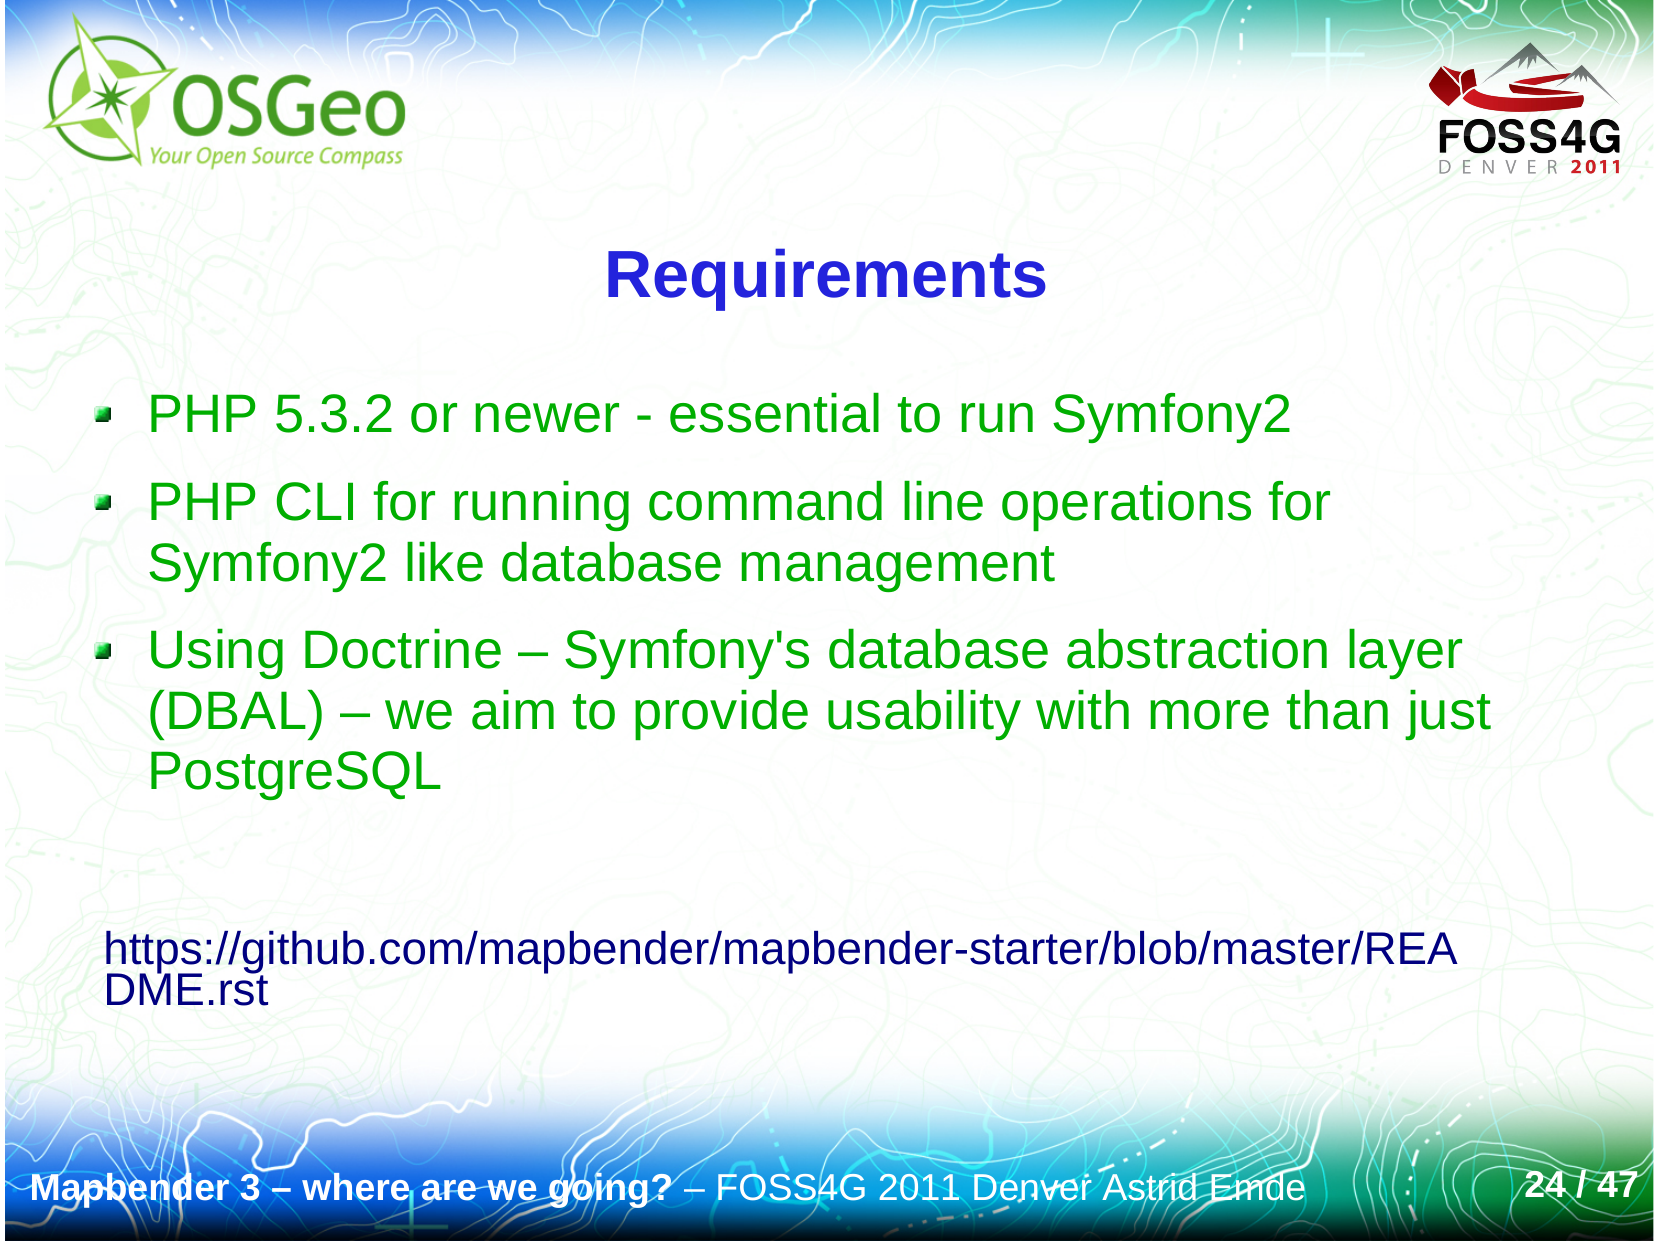

Requirements
# PHP 5.3.2 or newer - essential to run Symfony2
PHP CLI for running command line operations for Symfony2 like database management
Using Doctrine – Symfony's database abstraction layer (DBAL) – we aim to provide usability with more than just PostgreSQL
https://github.com/mapbender/mapbender-starter/blob/master/README.rst